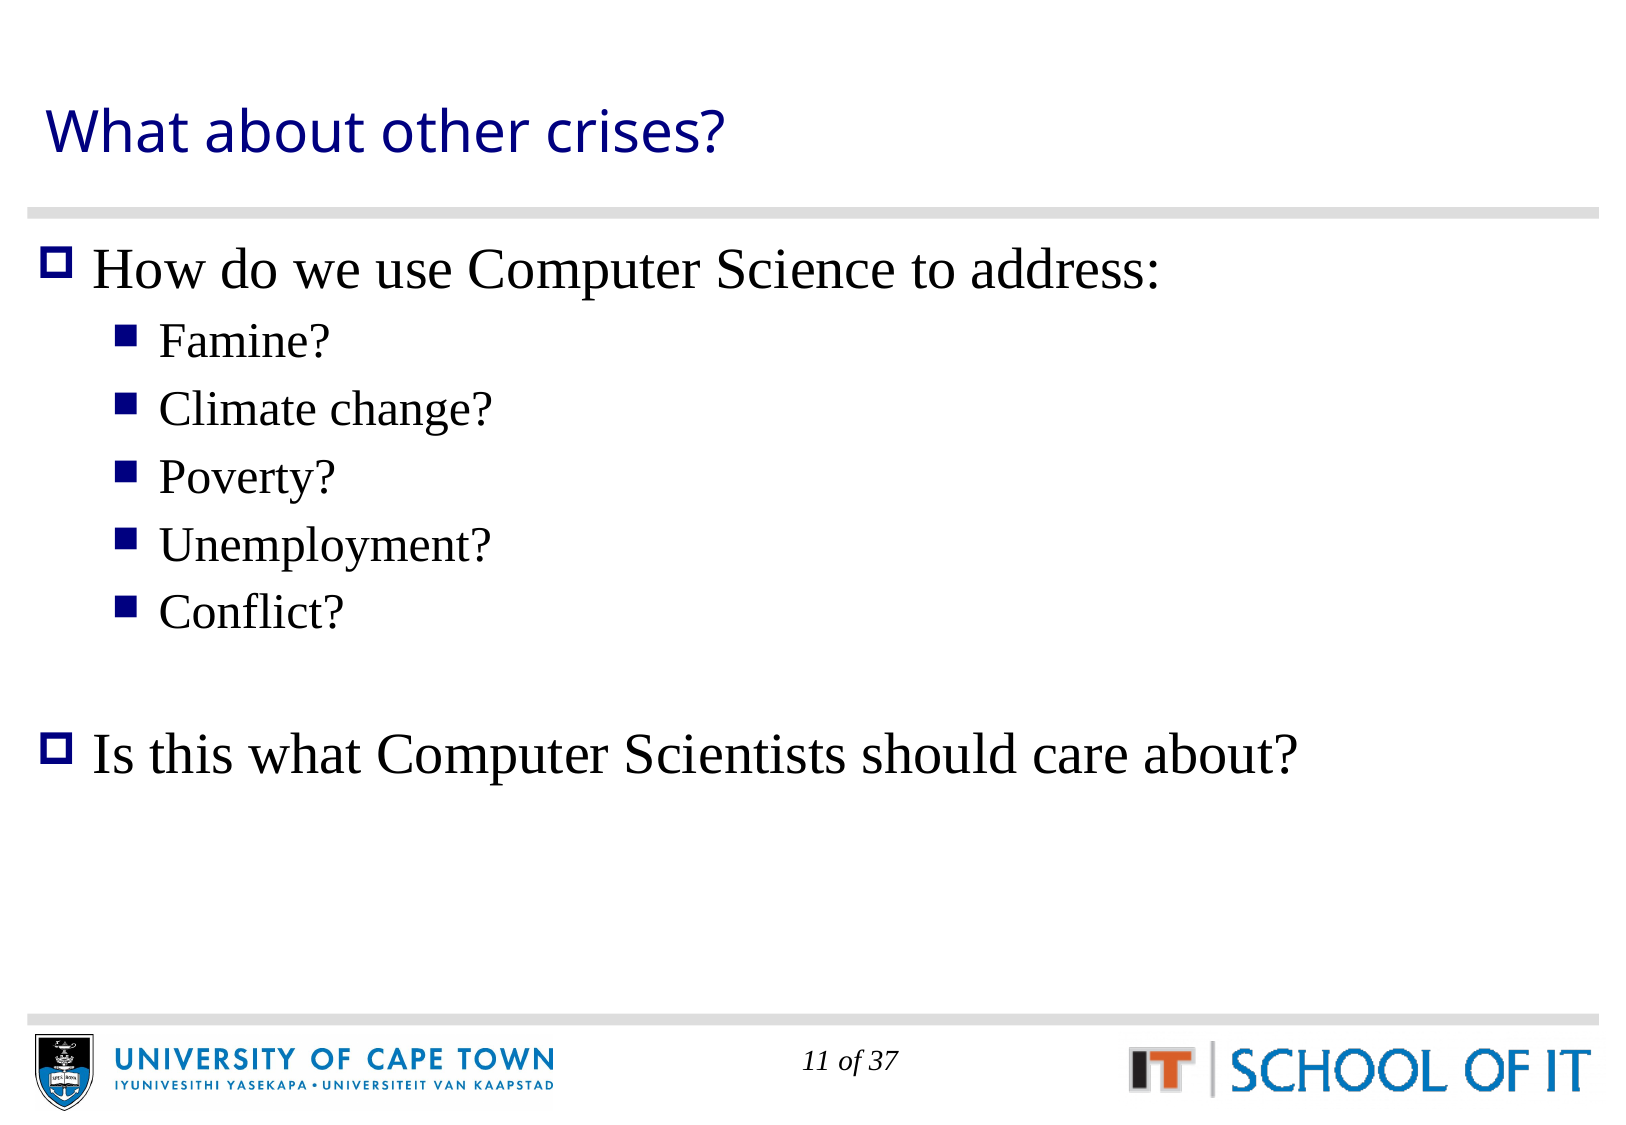

# What about other crises?
How do we use Computer Science to address:
Famine?
Climate change?
Poverty?
Unemployment?
Conflict?
Is this what Computer Scientists should care about?
11